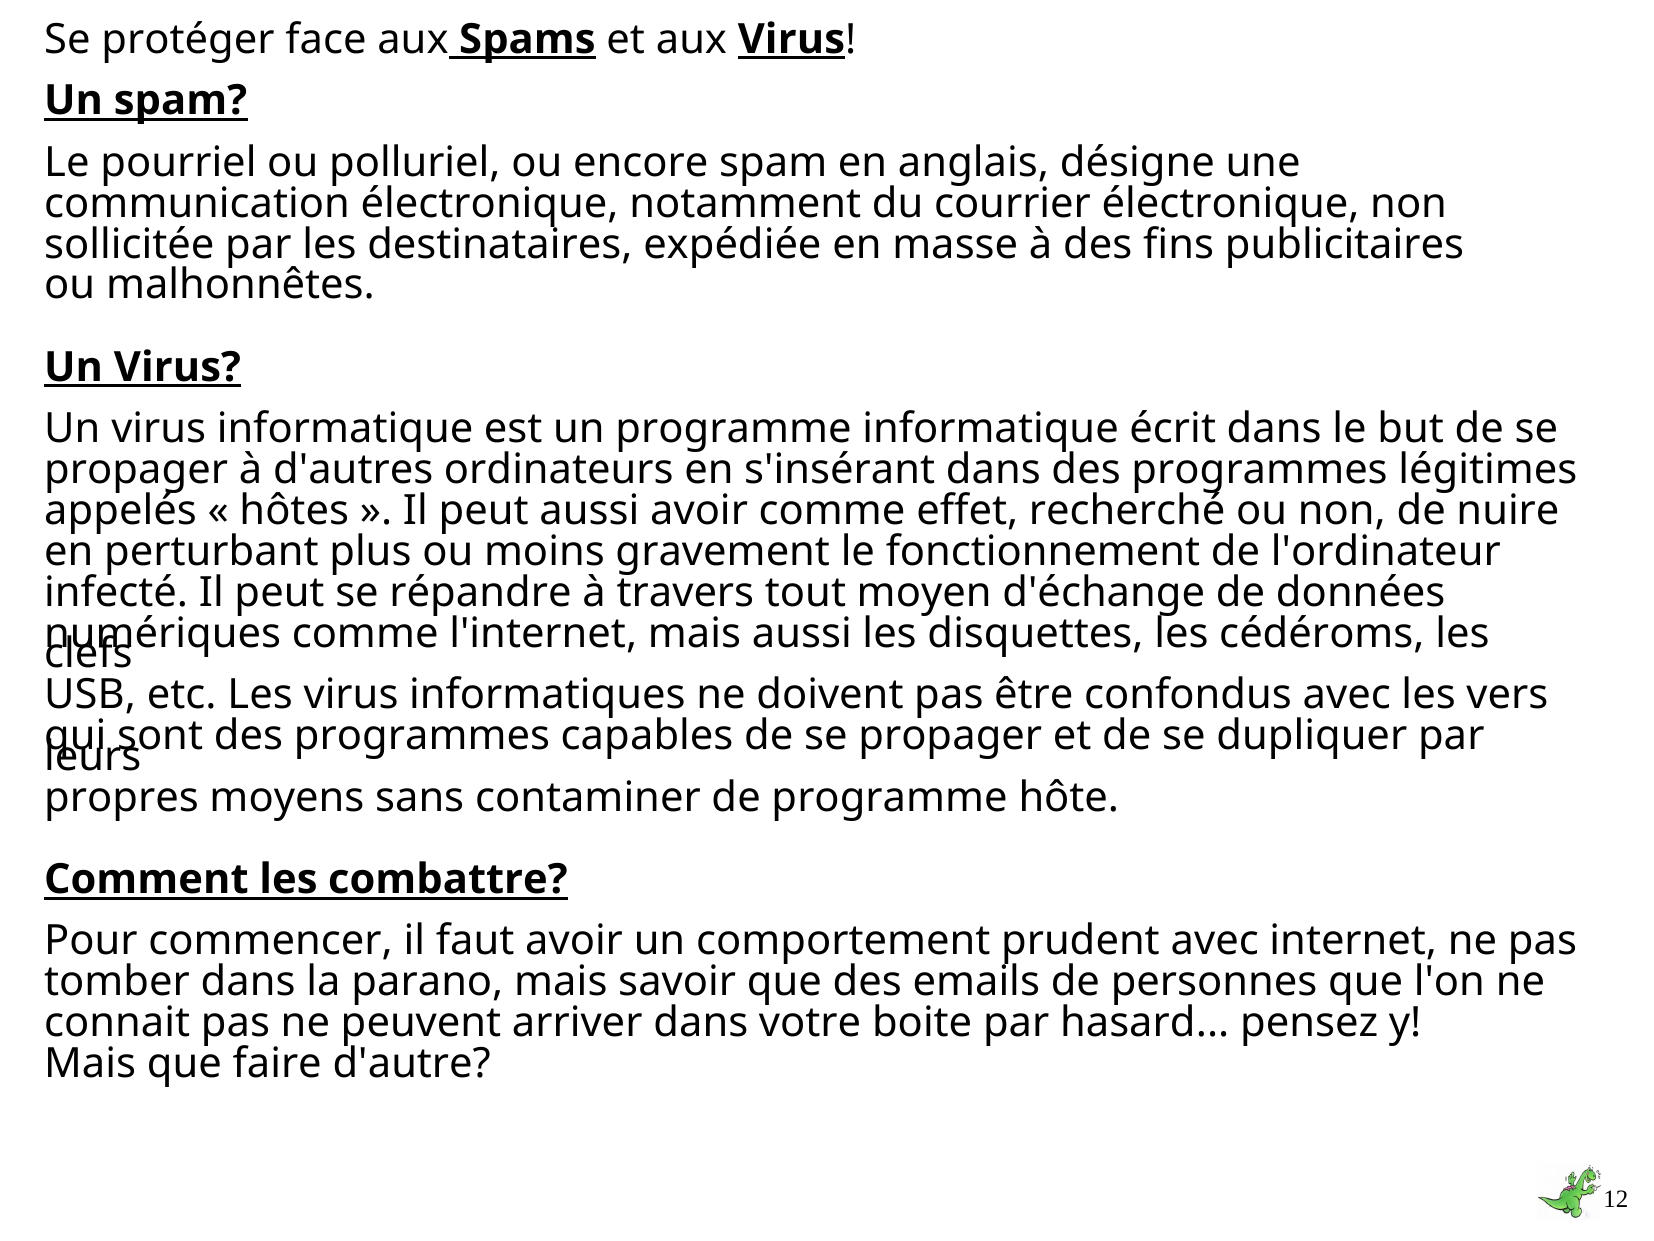

Se protéger face aux Spams et aux Virus!
Un spam?
Le pourriel ou polluriel, ou encore spam en anglais, désigne une
communication électronique, notamment du courrier électronique, non
sollicitée par les destinataires, expédiée en masse à des fins publicitaires
ou malhonnêtes.
Un Virus?
Un virus informatique est un programme informatique écrit dans le but de se
propager à d'autres ordinateurs en s'insérant dans des programmes légitimes
appelés « hôtes ». Il peut aussi avoir comme effet, recherché ou non, de nuire
en perturbant plus ou moins gravement le fonctionnement de l'ordinateur
infecté. Il peut se répandre à travers tout moyen d'échange de données
numériques comme l'internet, mais aussi les disquettes, les cédéroms, les clefs
USB, etc. Les virus informatiques ne doivent pas être confondus avec les vers
qui sont des programmes capables de se propager et de se dupliquer par leurs
propres moyens sans contaminer de programme hôte.
Comment les combattre?
Pour commencer, il faut avoir un comportement prudent avec internet, ne pas
tomber dans la parano, mais savoir que des emails de personnes que l'on ne
connait pas ne peuvent arriver dans votre boite par hasard... pensez y!
Mais que faire d'autre?
12